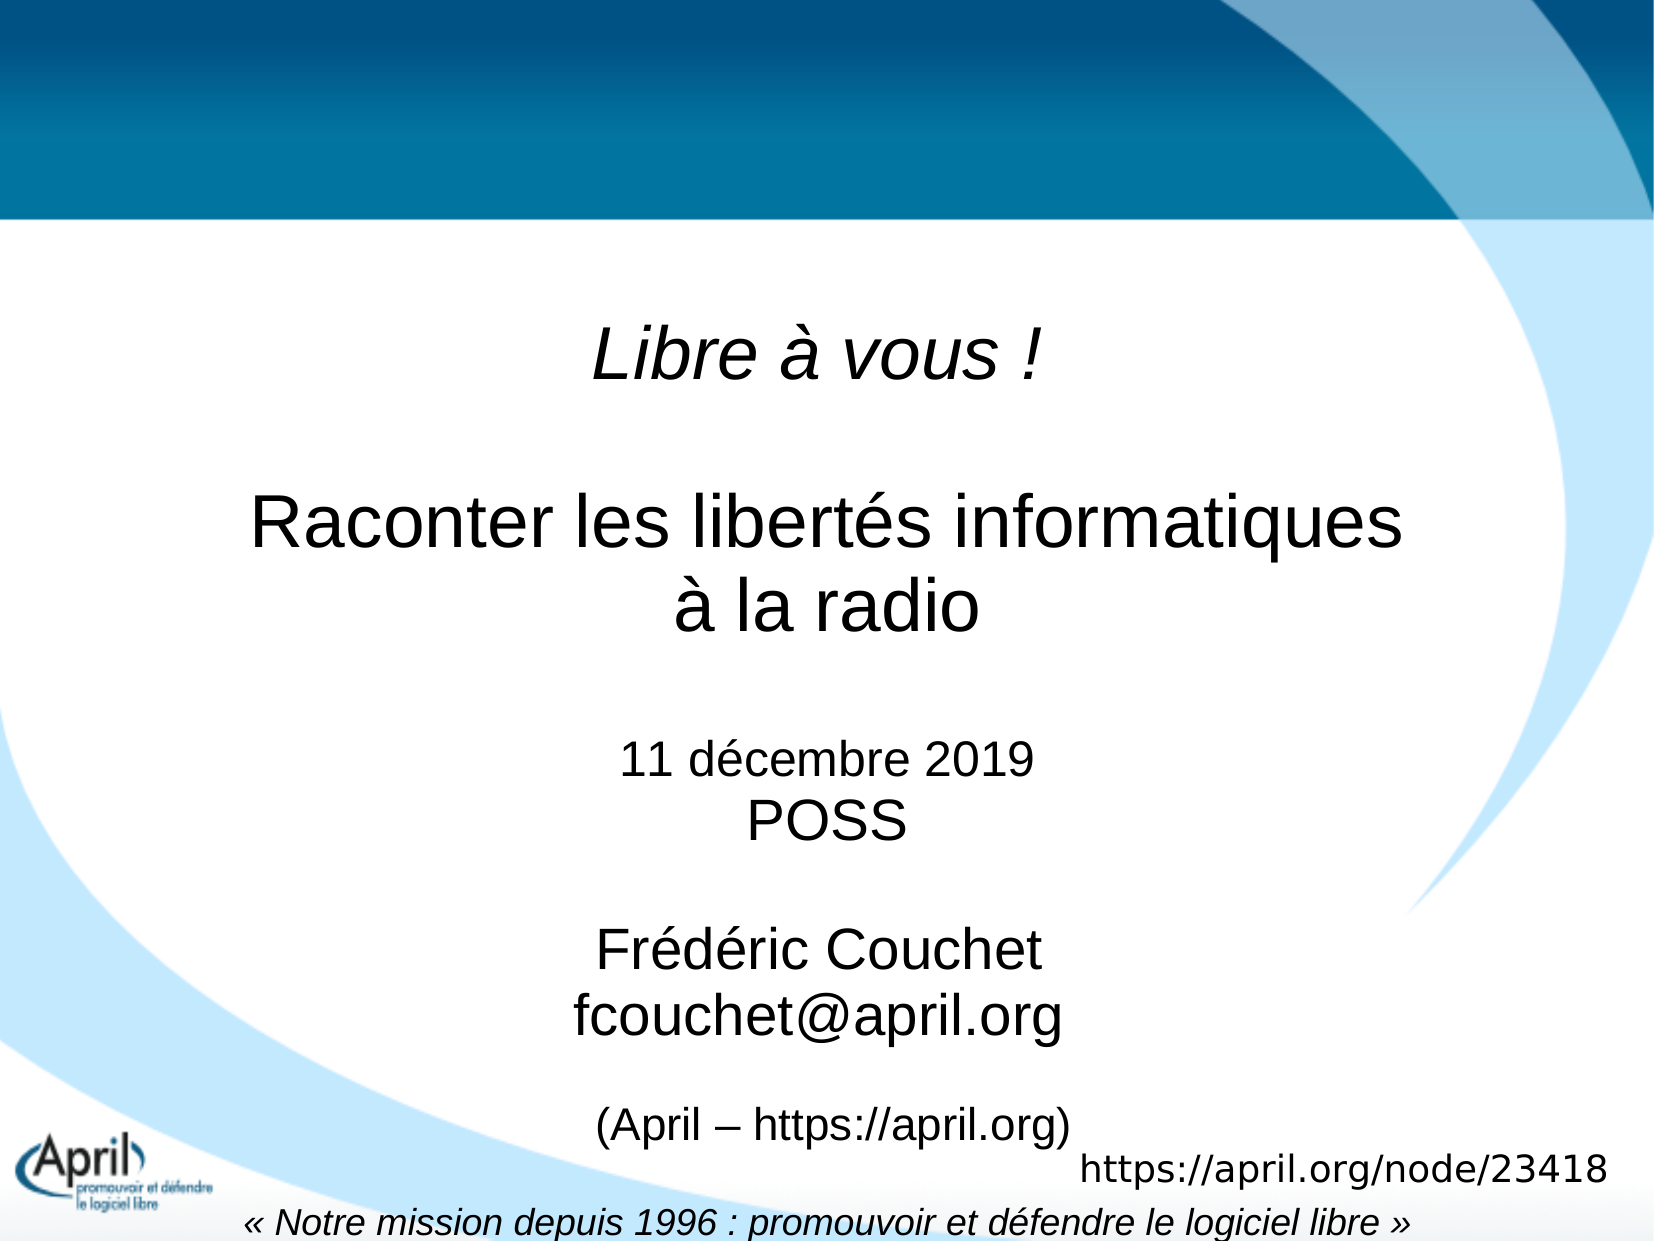

# Libre à vous !
Raconter les libertés informatiques
à la radio
11 décembre 2019
POSS
Frédéric Couchet
fcouchet@april.org
 (April – https://april.org)
« Notre mission depuis 1996 : promouvoir et défendre le logiciel libre »